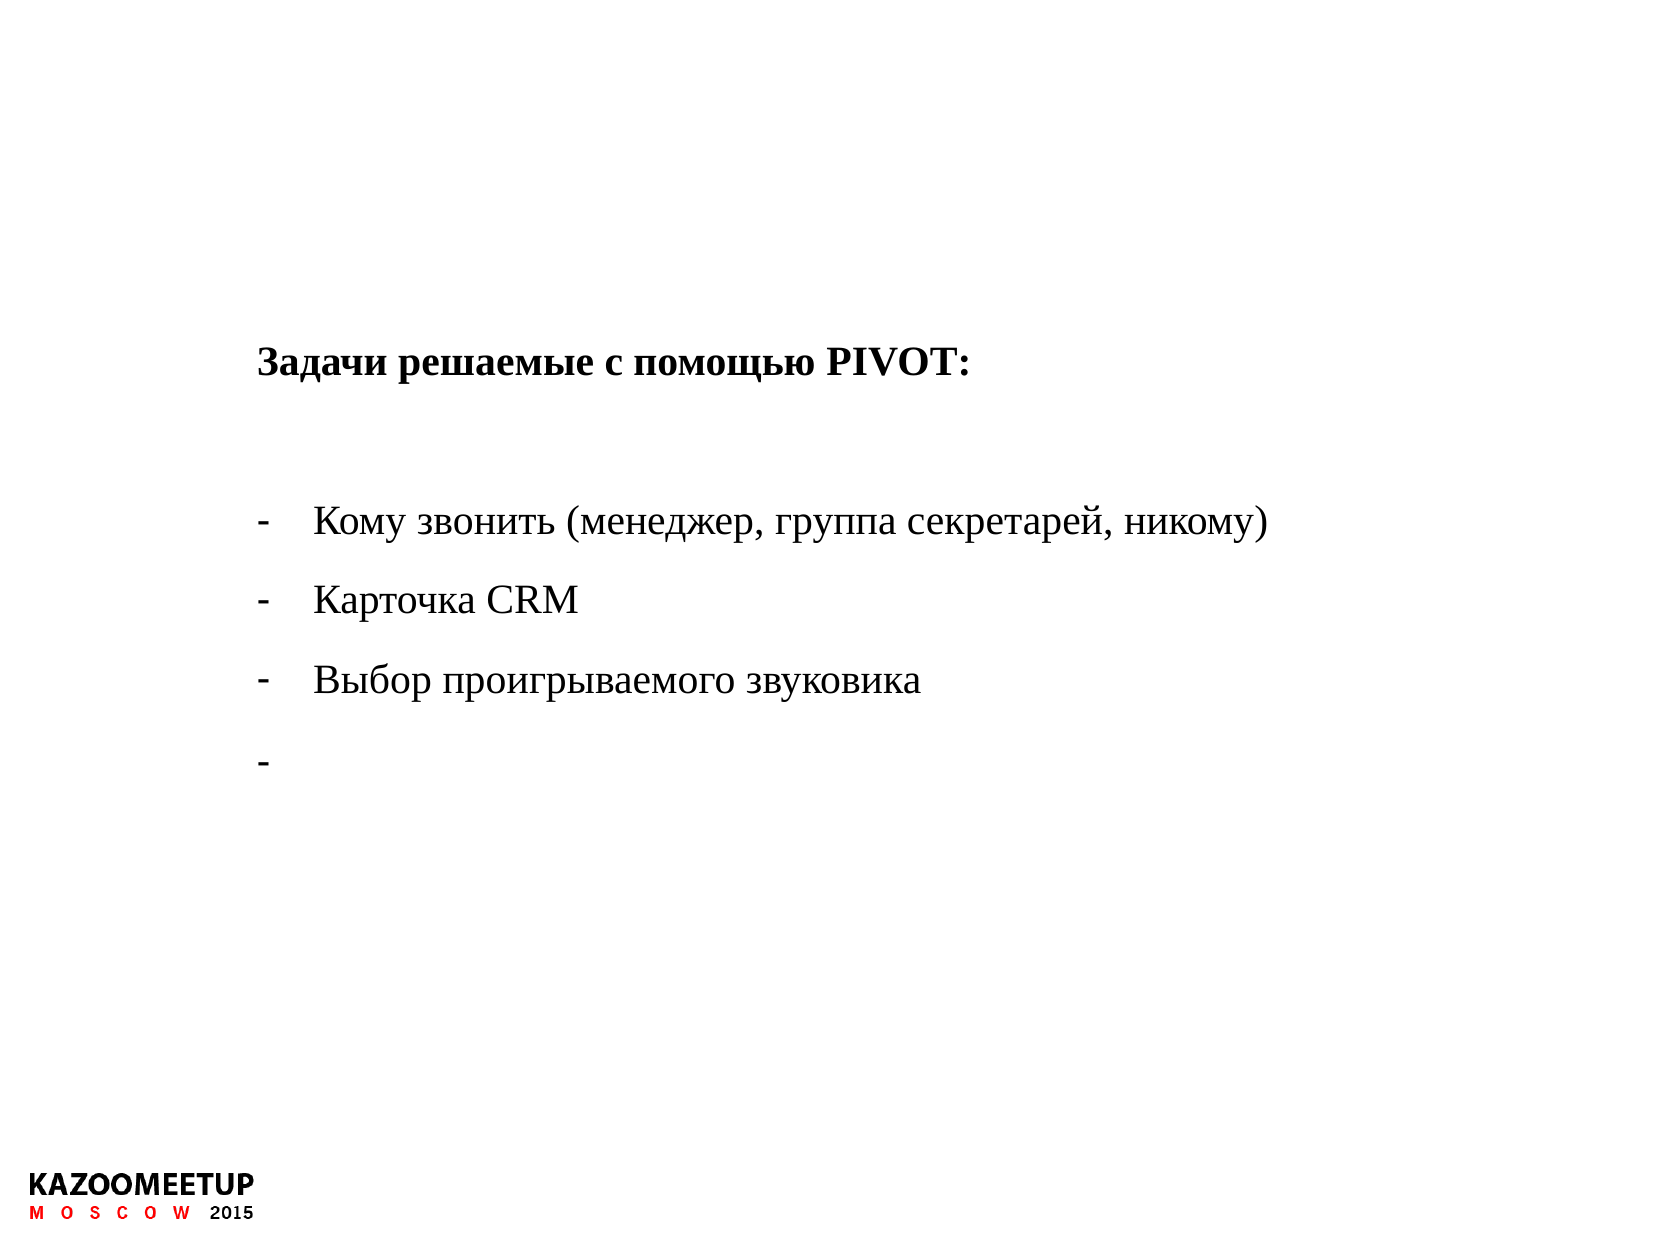

# Задачи решаемые с помощью PIVOT:
Кому звонить (менеджер, группа секретарей, никому)
Карточка CRM
Выбор проигрываемого звуковика